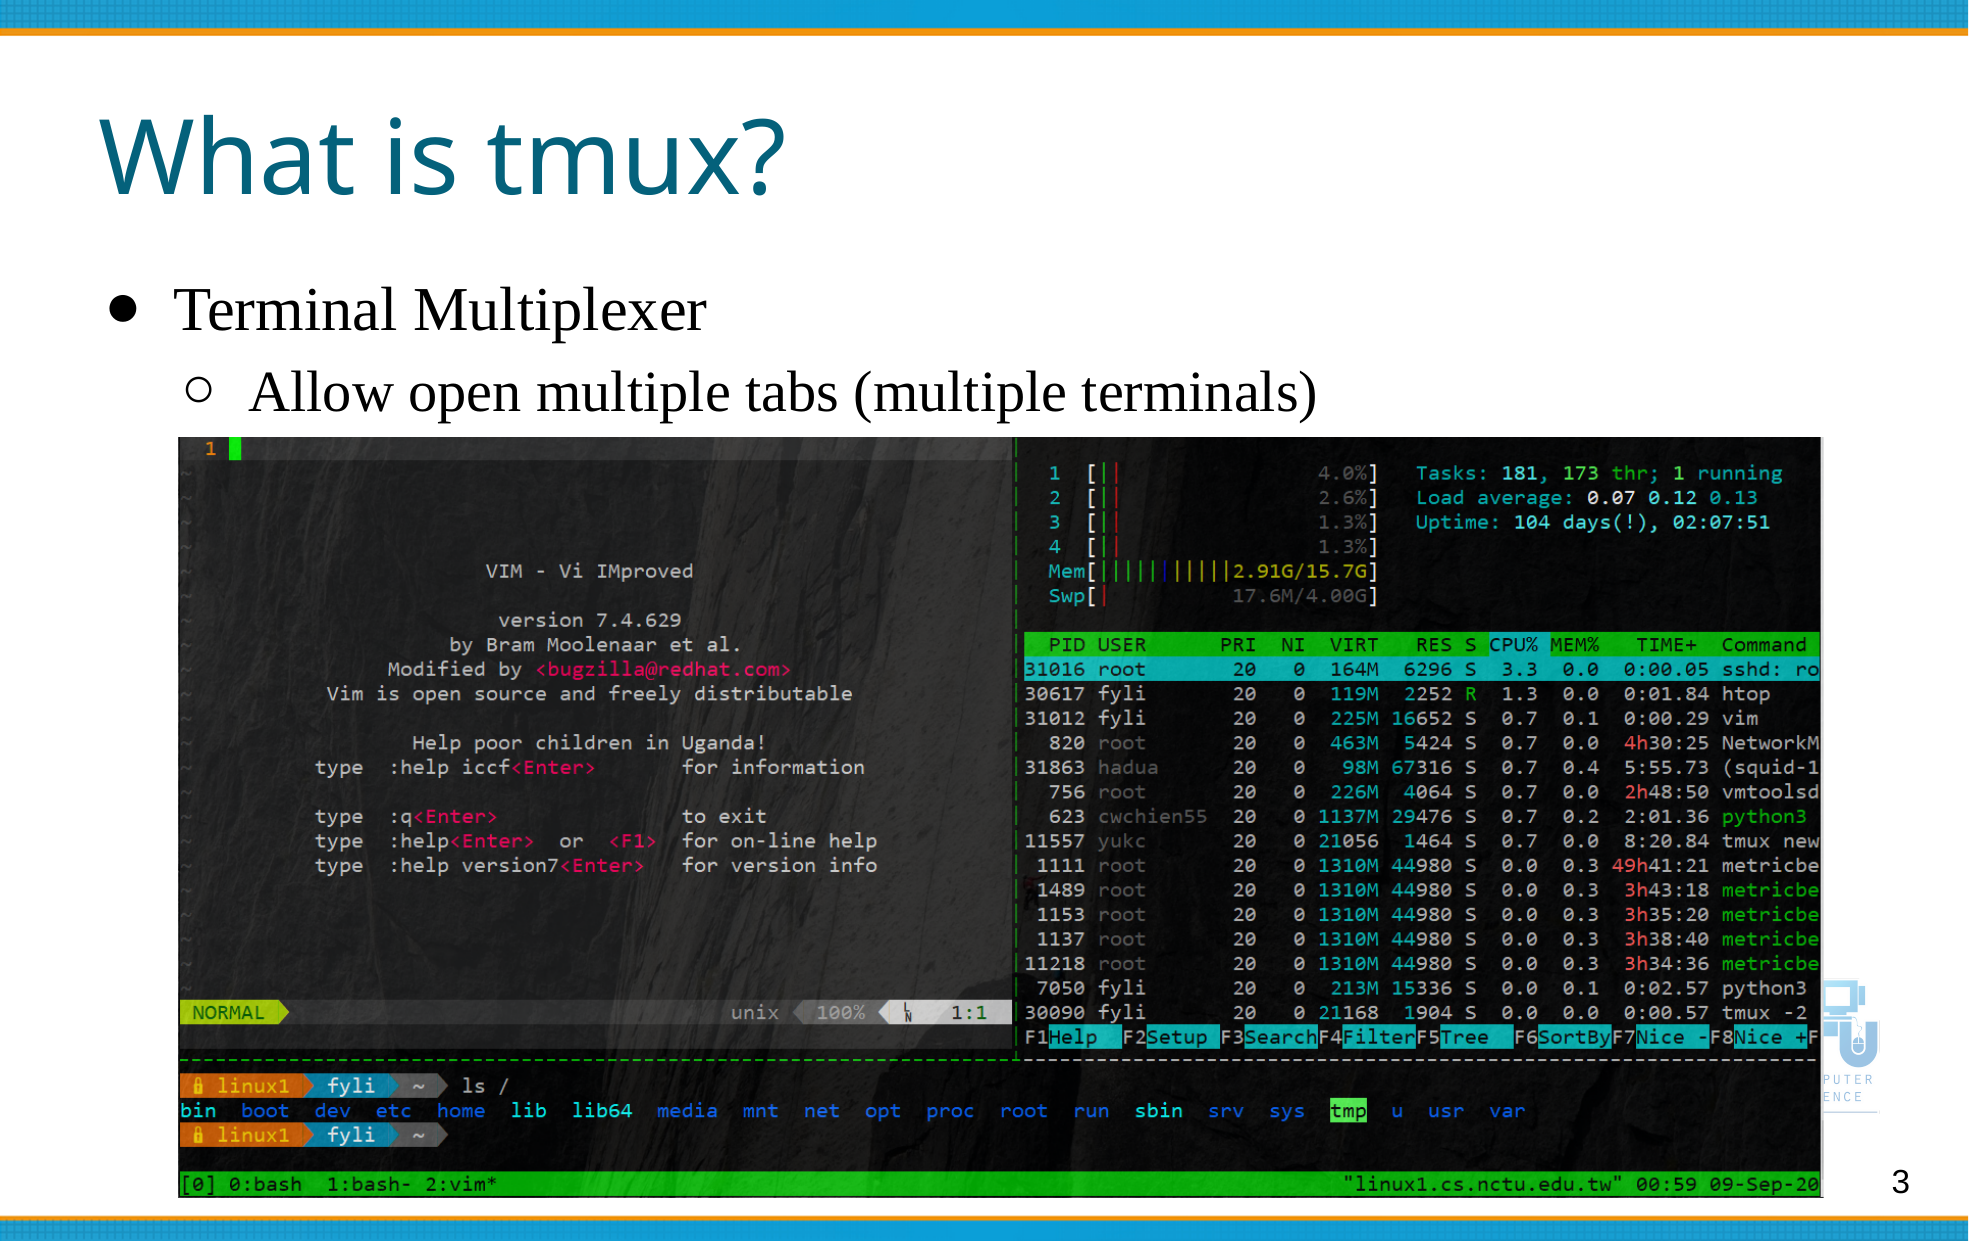

# What is tmux?
Terminal Multiplexer
Allow open multiple tabs (multiple terminals)